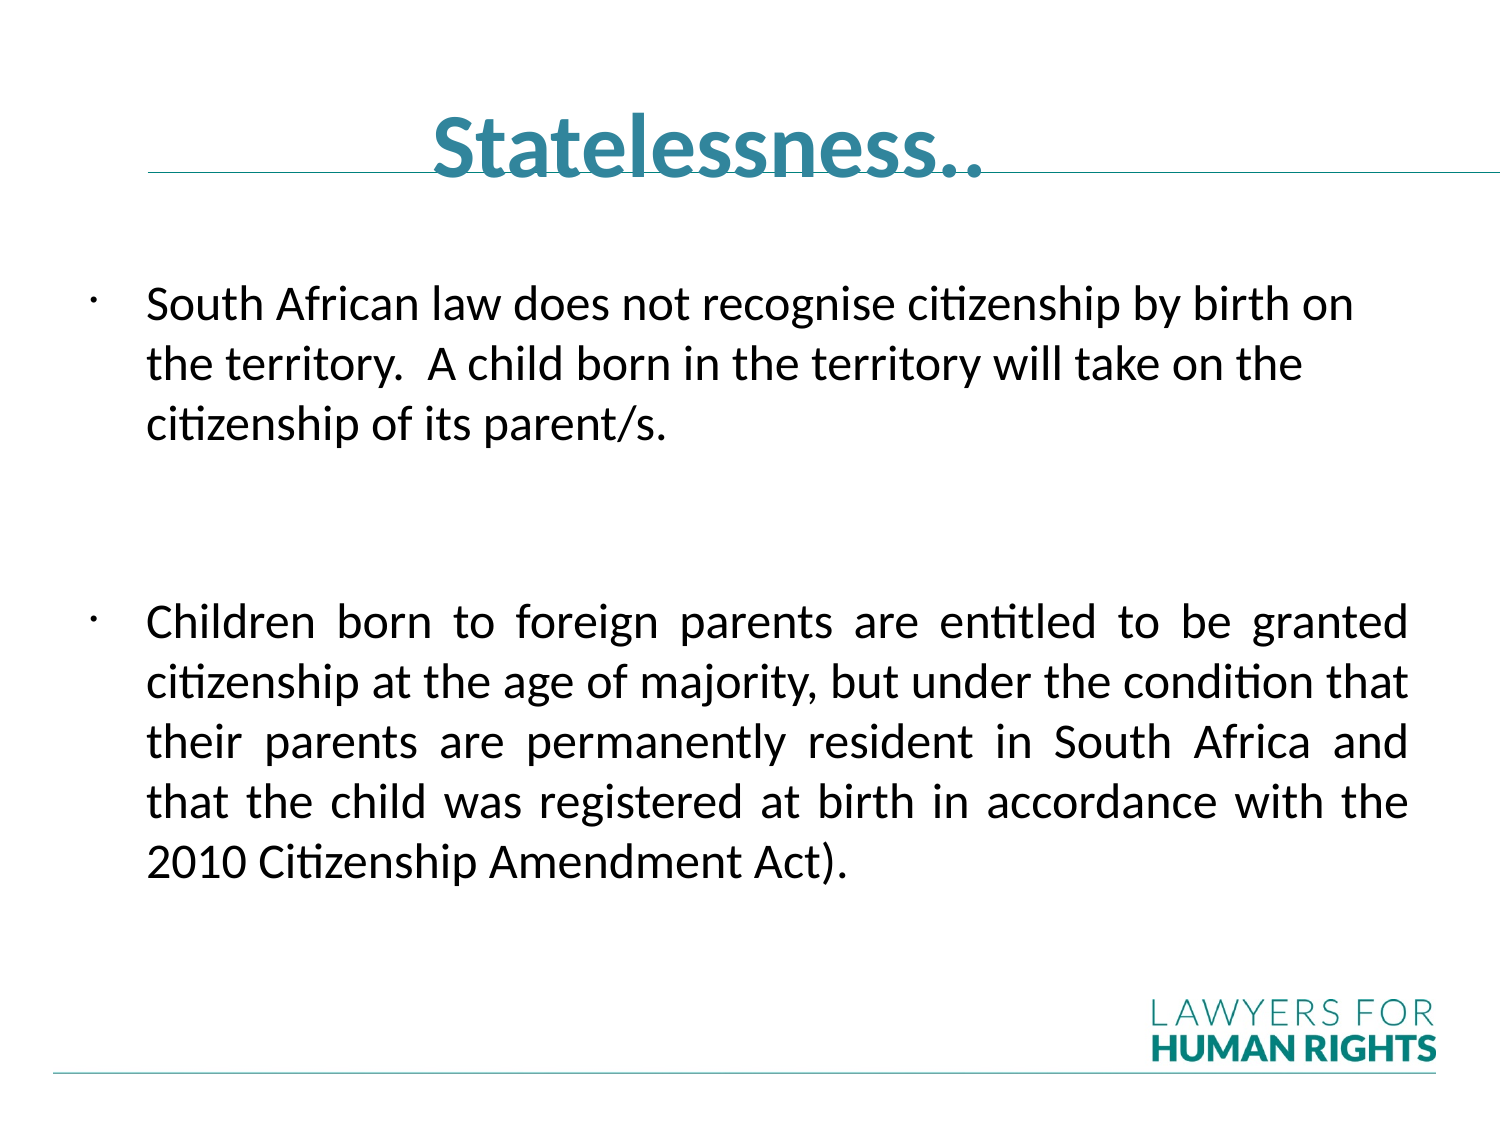

# Statelessness..
South African law does not recognise citizenship by birth on the territory. A child born in the territory will take on the citizenship of its parent/s.
Children born to foreign parents are entitled to be granted citizenship at the age of majority, but under the condition that their parents are permanently resident in South Africa and that the child was registered at birth in accordance with the 2010 Citizenship Amendment Act).